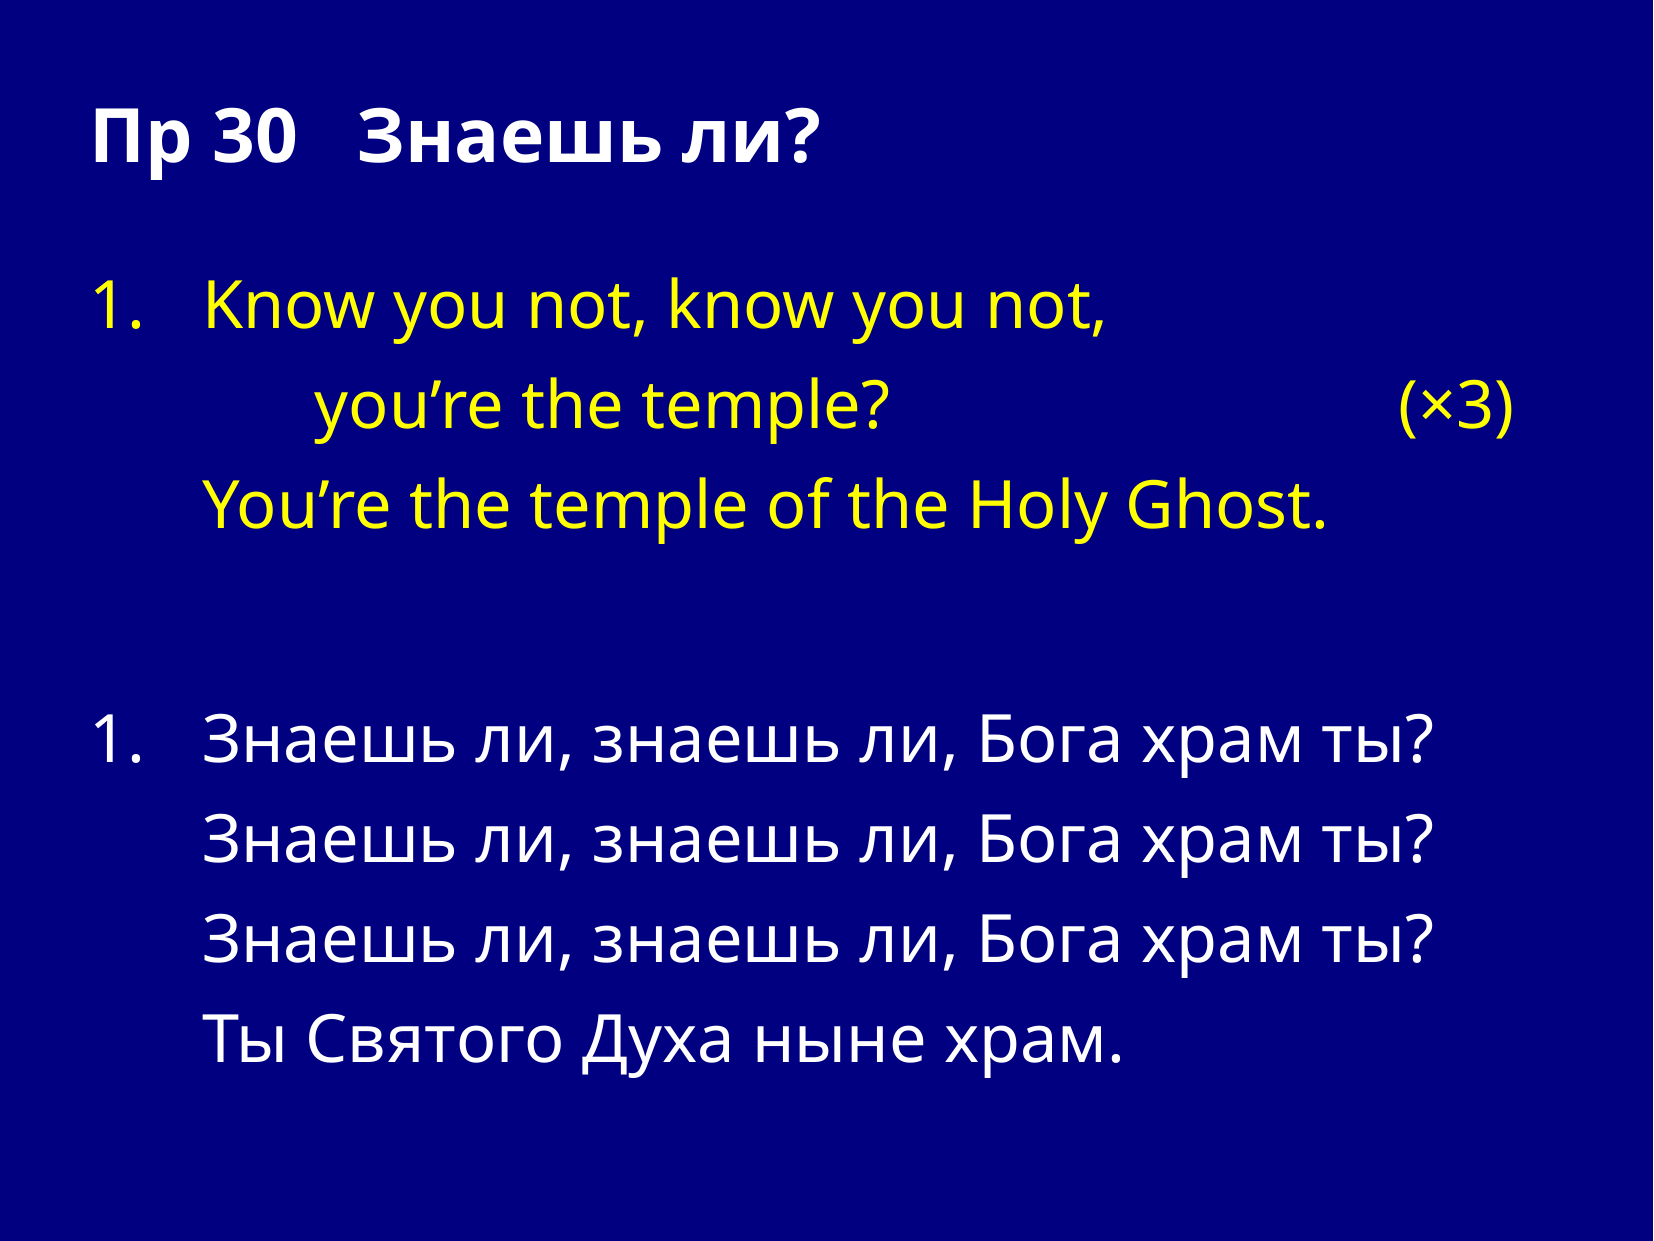

Пр 30 Знаешь ли?
1.	Know you not, know you not,
		you’re the temple?	(×3)
	You’re the temple of the Holy Ghost.
1.	Знаешь ли, знаешь ли, Бога храм ты?
	Знаешь ли, знаешь ли, Бога храм ты?
	Знаешь ли, знаешь ли, Бога храм ты?
	Ты Святого Духа ныне храм.